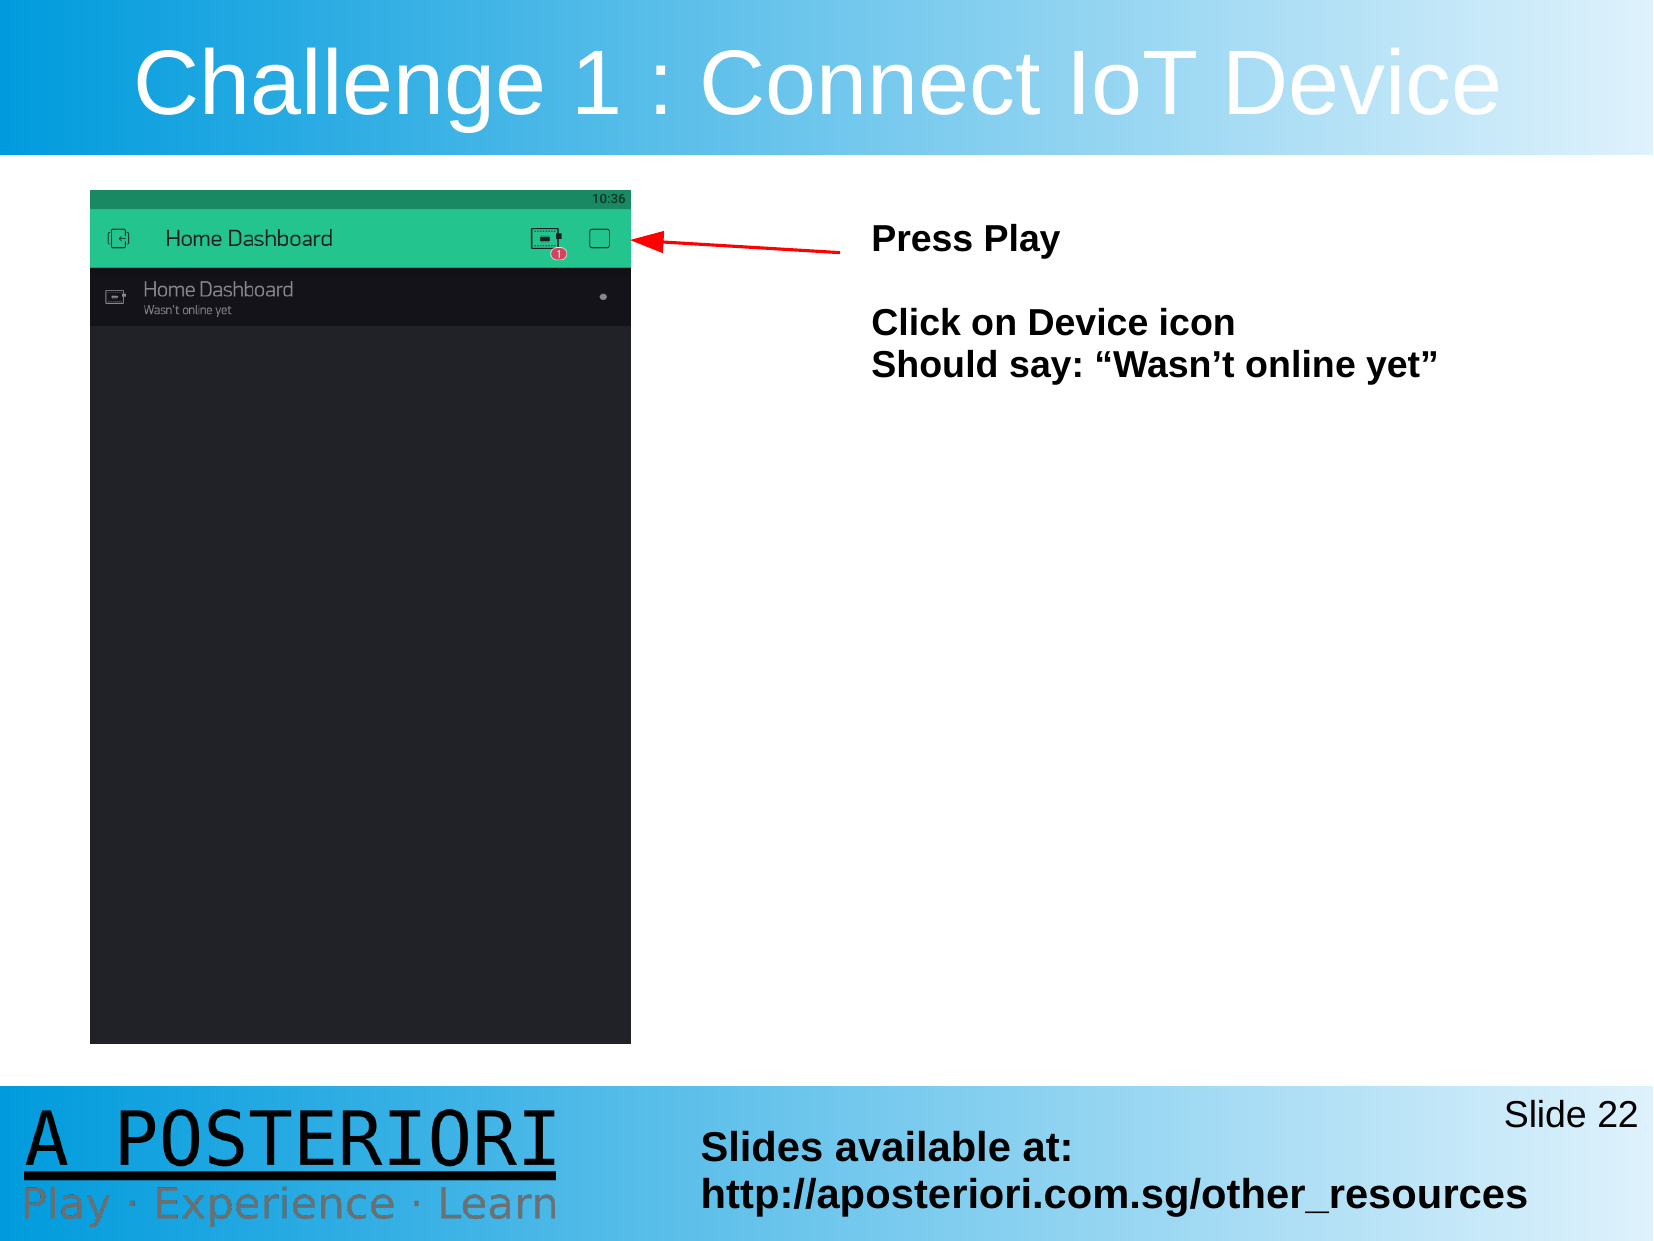

# Challenge 1 : Connect IoT Device
Press Play
Click on Device icon
Should say: “Wasn’t online yet”